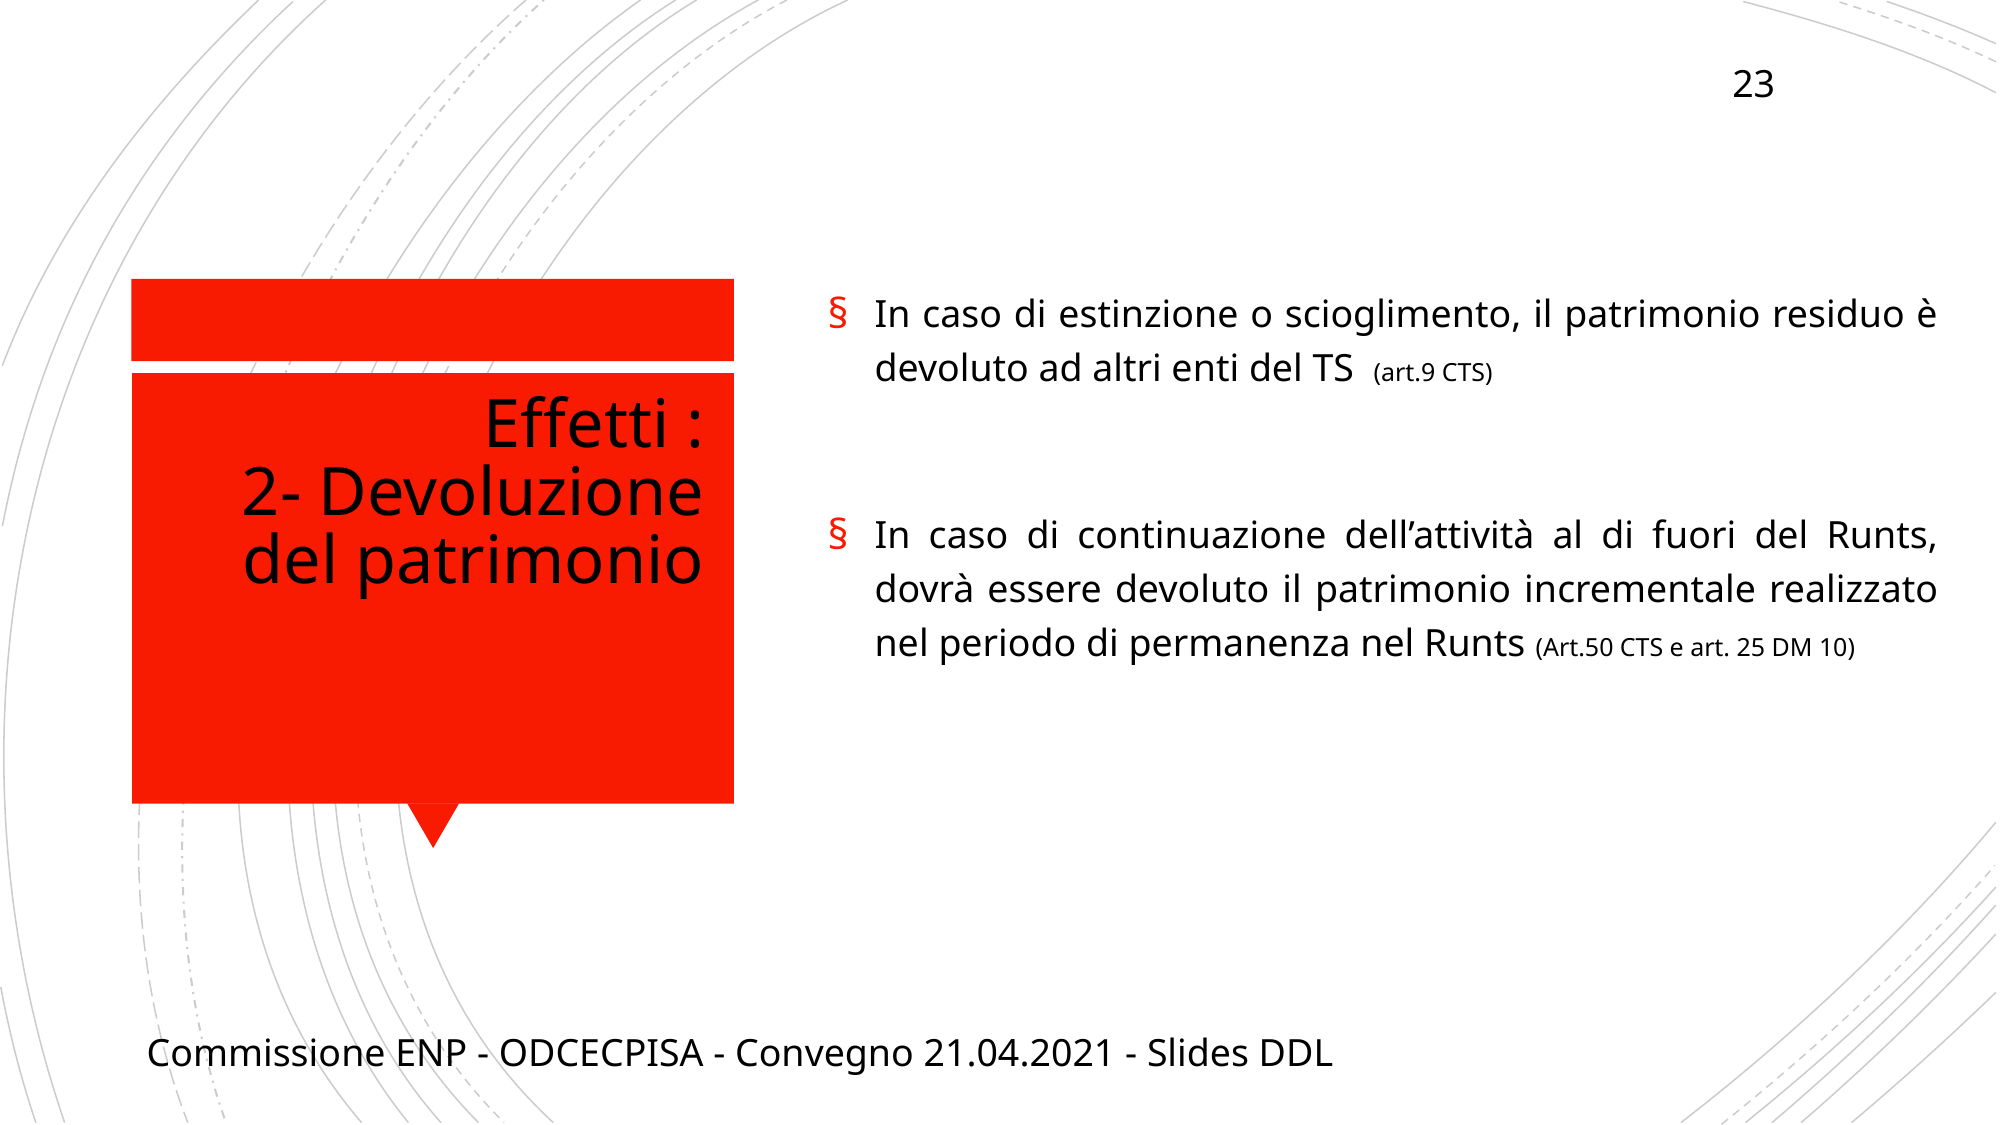

In caso di estinzione o scioglimento, il patrimonio residuo è devoluto ad altri enti del TS (art.9 CTS)
In caso di continuazione dell’attività al di fuori del Runts, dovrà essere devoluto il patrimonio incrementale realizzato nel periodo di permanenza nel Runts (Art.50 CTS e art. 25 DM 10)
# Effetti : 2- Devoluzione del patrimonio
Commissione ENP - ODCECPISA - Convegno 21.04.2021 - Slides DDL